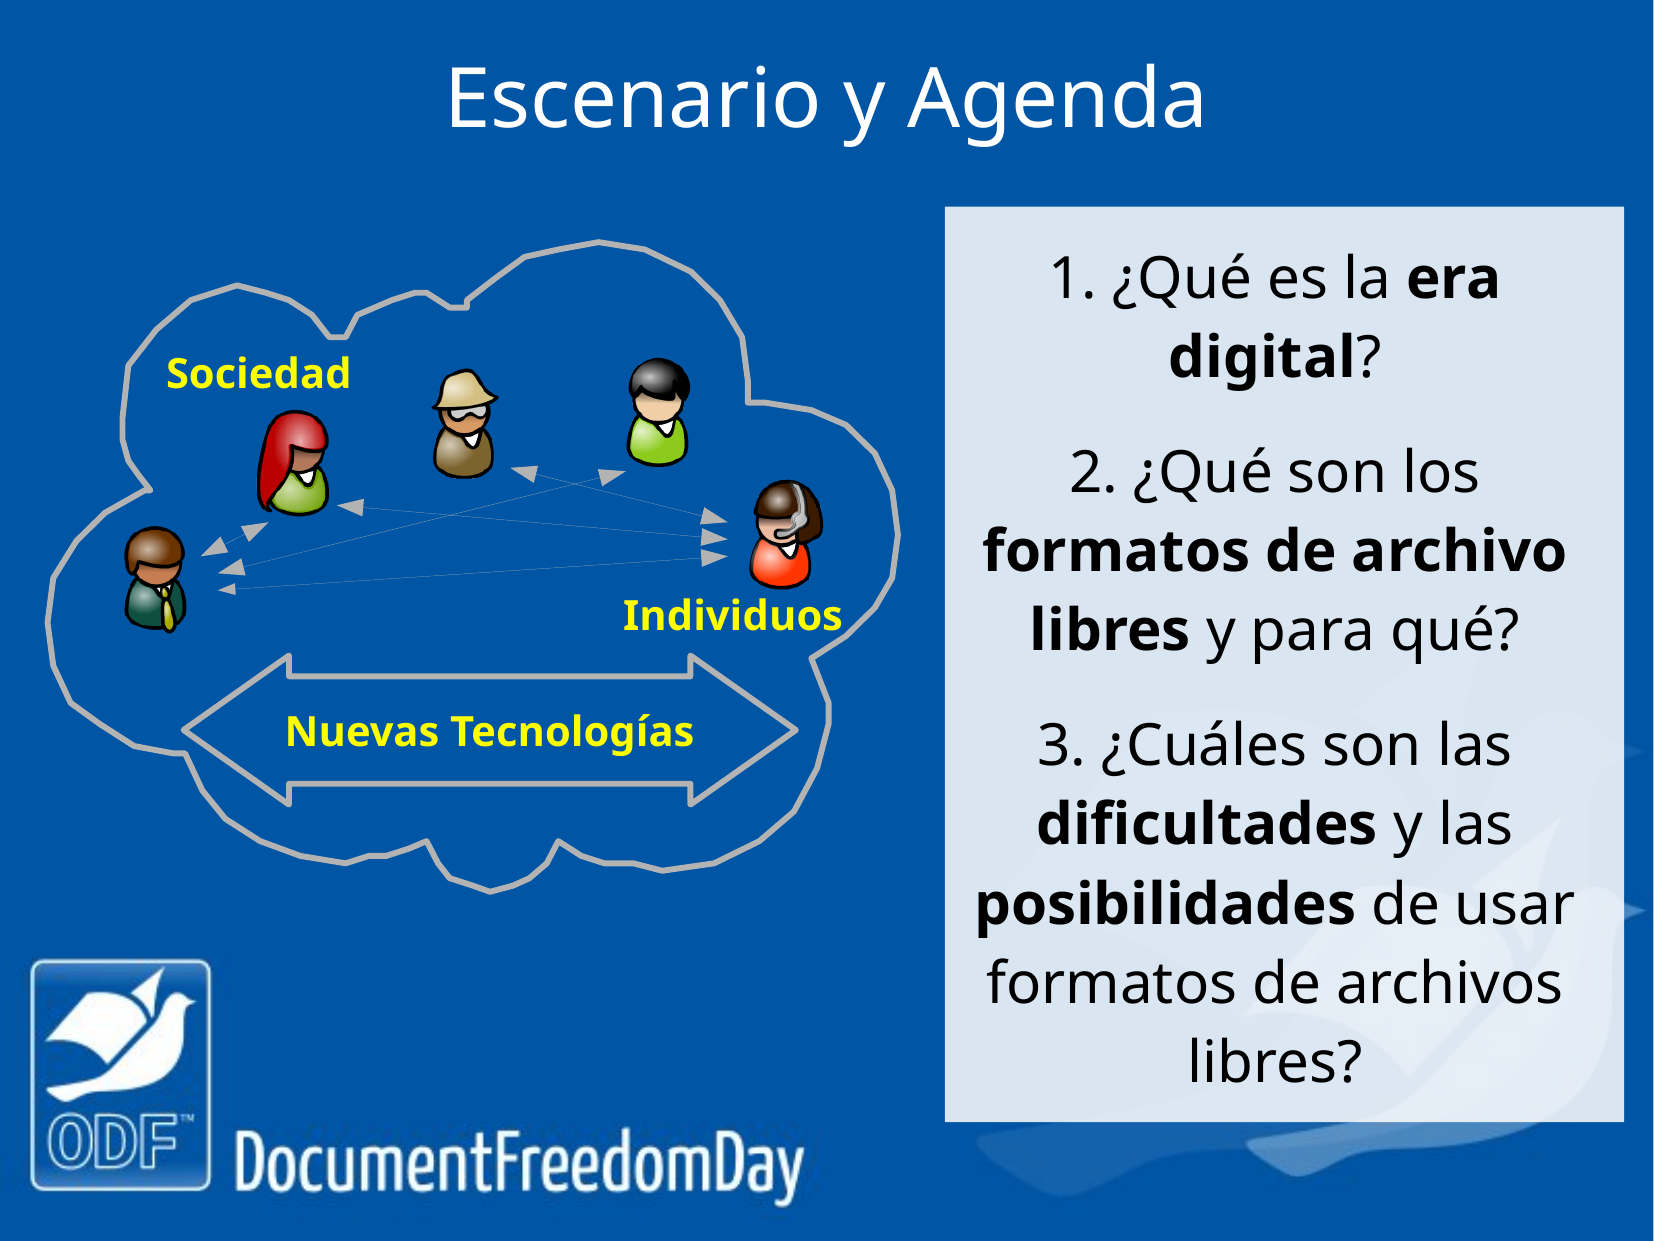

# Escenario y Agenda
1. ¿Qué es la era digital?
2. ¿Qué son los formatos de archivo libres y para qué?
3. ¿Cuáles son las dificultades y las posibilidades de usar formatos de archivos libres?
Sociedad
Individuos
Nuevas Tecnologías